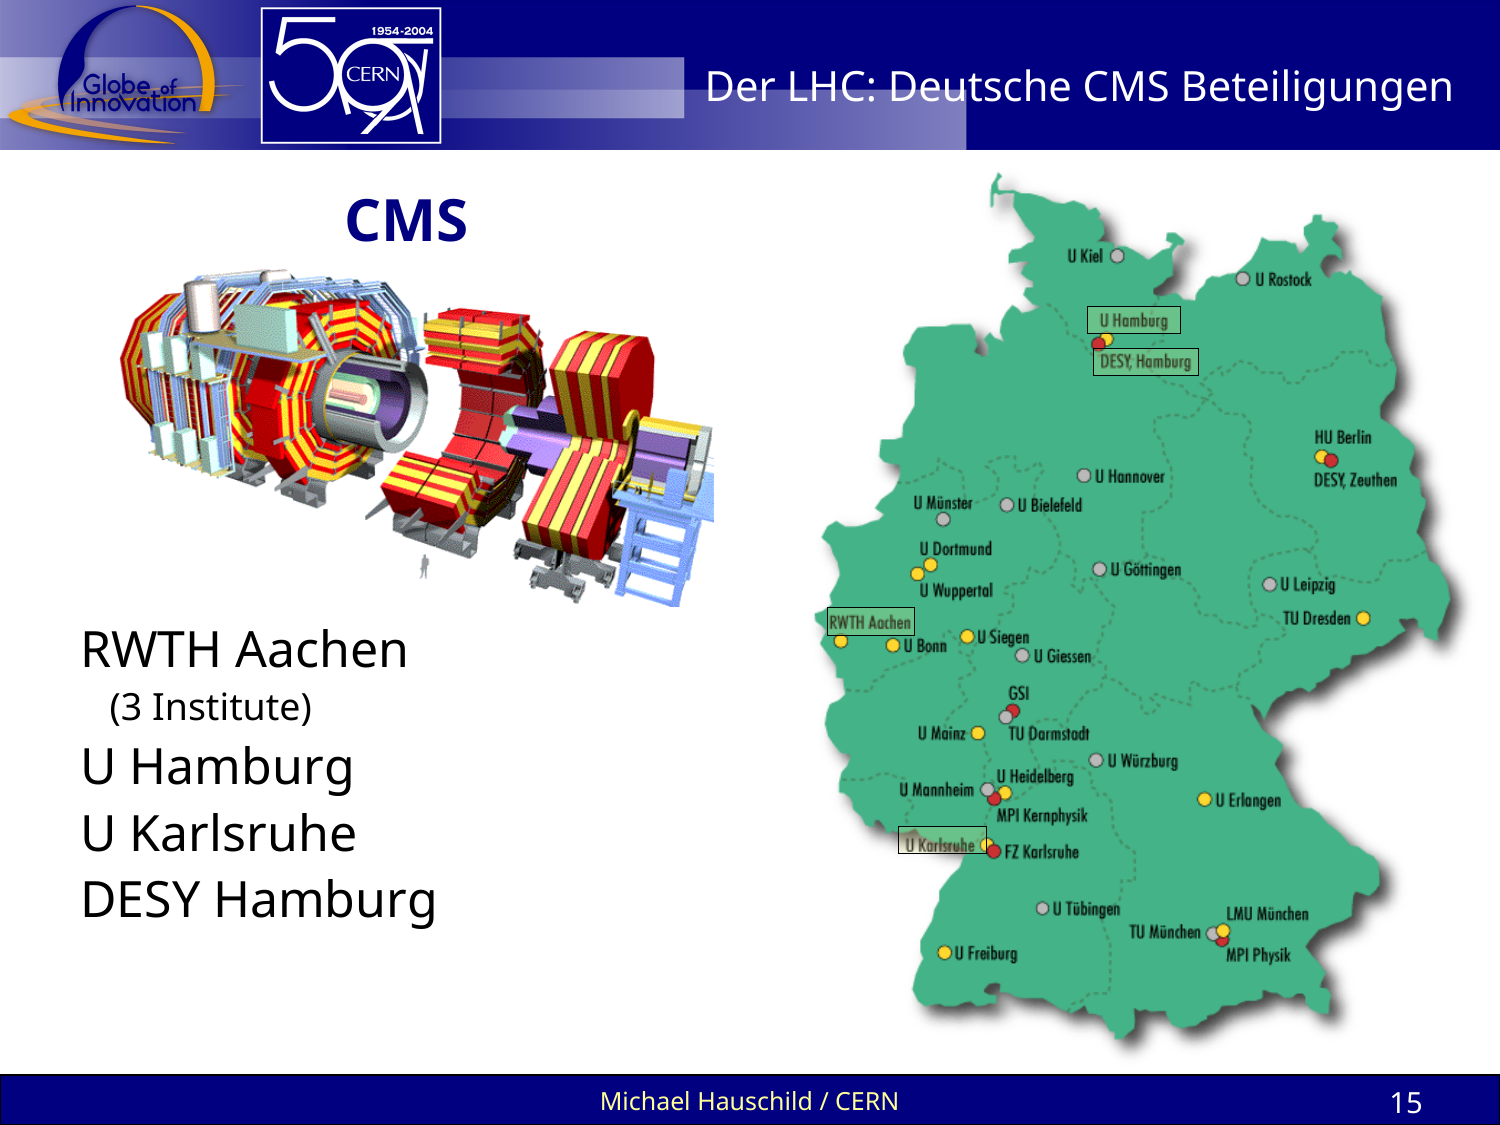

Der LHC: Deutsche CMS Beteiligungen
CMS
RWTH Aachen
 (3 Institute)
U Hamburg
U Karlsruhe
DESY Hamburg